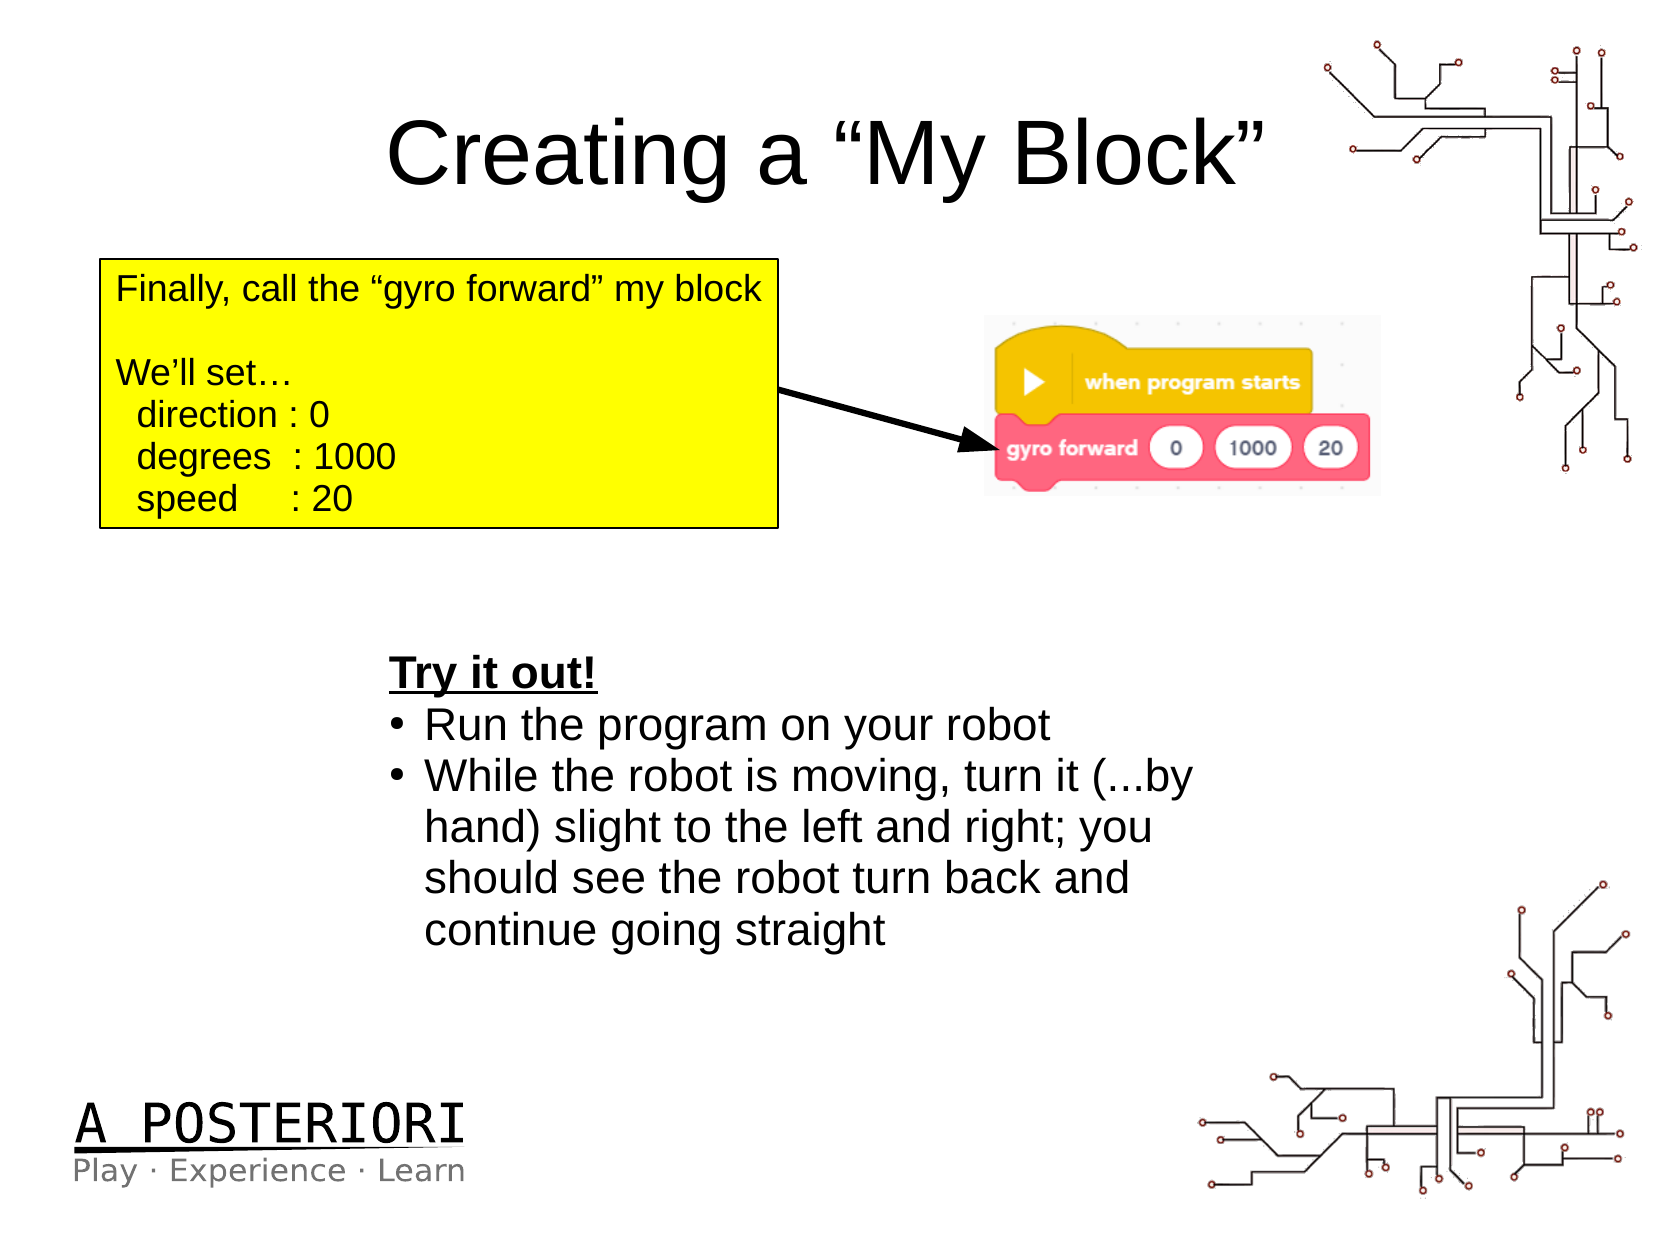

# Creating a “My Block”
Finally, call the “gyro forward” my block
We’ll set…
 direction : 0
 degrees : 1000
 speed : 20
Try it out!
Run the program on your robot
While the robot is moving, turn it (...by hand) slight to the left and right; you should see the robot turn back and continue going straight